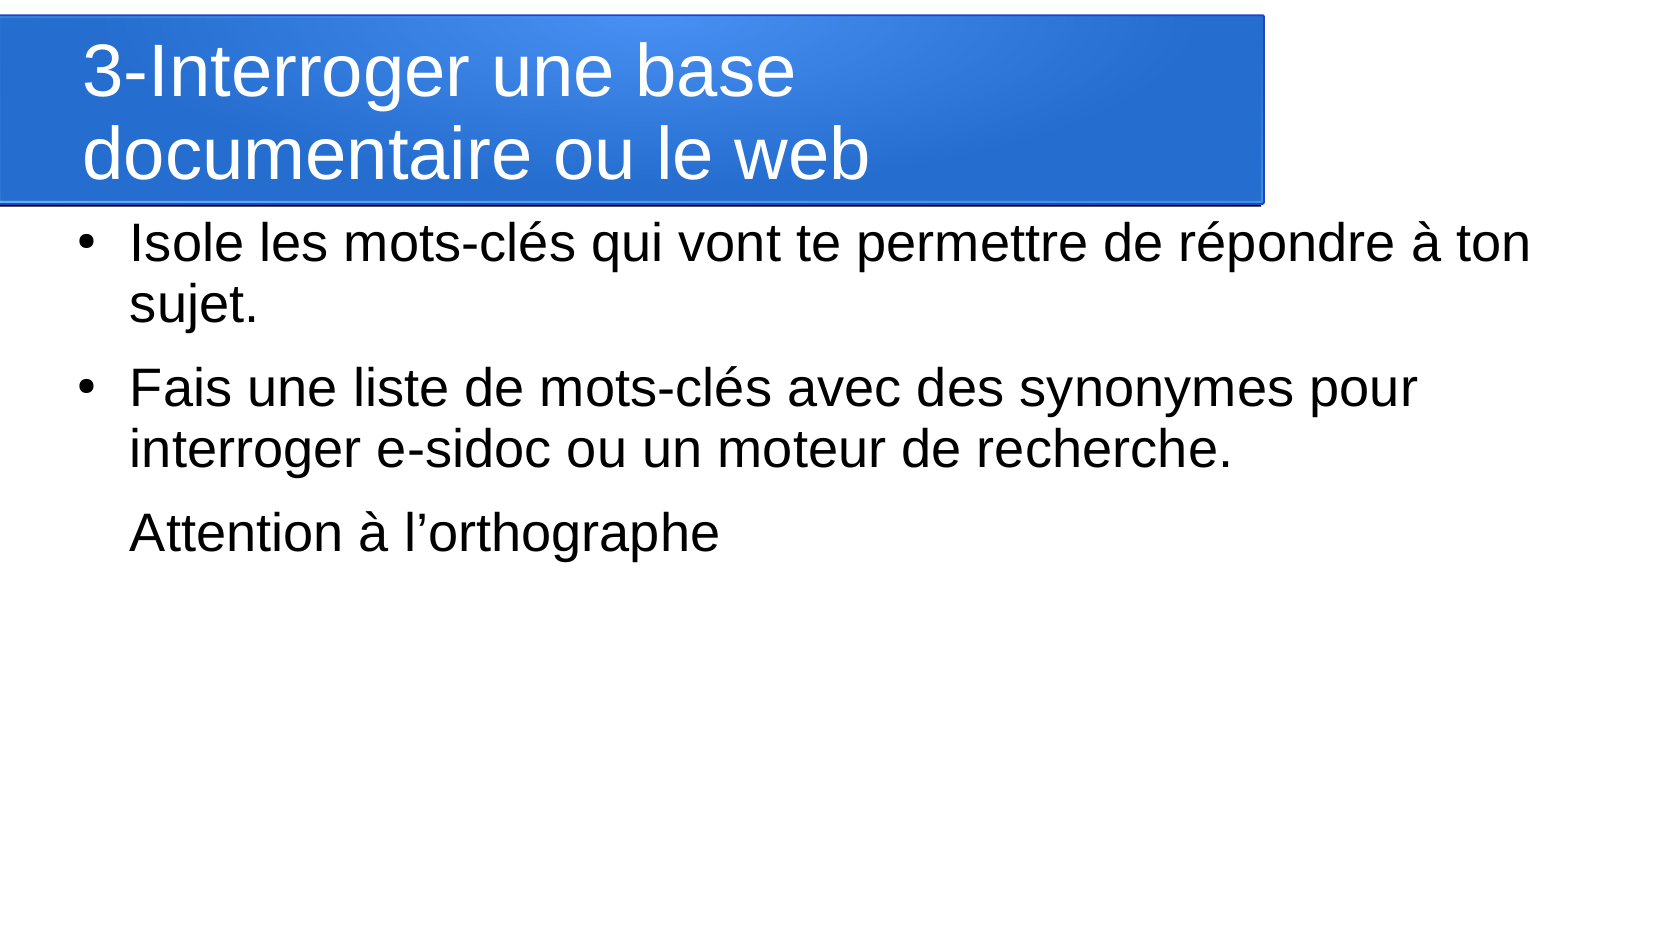

# 3-Interroger une base documentaire ou le web
Isole les mots-clés qui vont te permettre de répondre à ton sujet.
Fais une liste de mots-clés avec des synonymes pour interroger e-sidoc ou un moteur de recherche.
Attention à l’orthographe